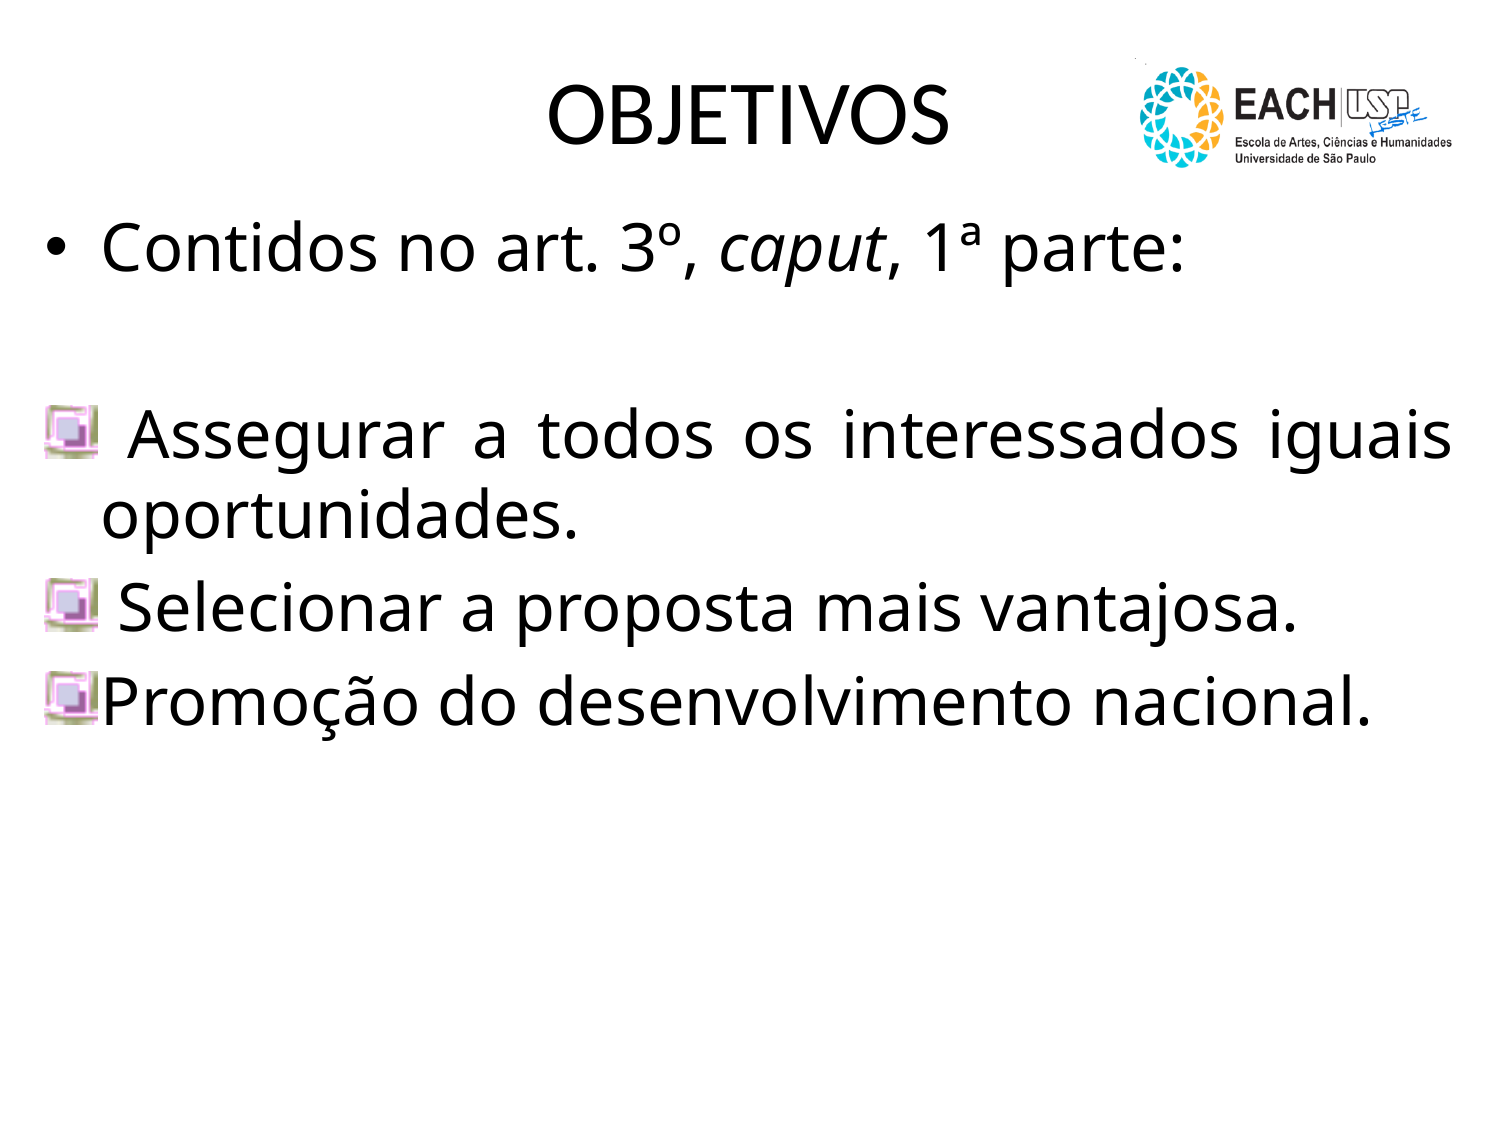

OBJETIVOS
# Contidos no art. 3º, caput, 1ª parte:
 Assegurar a todos os interessados iguais oportunidades.
 Selecionar a proposta mais vantajosa.
Promoção do desenvolvimento nacional.